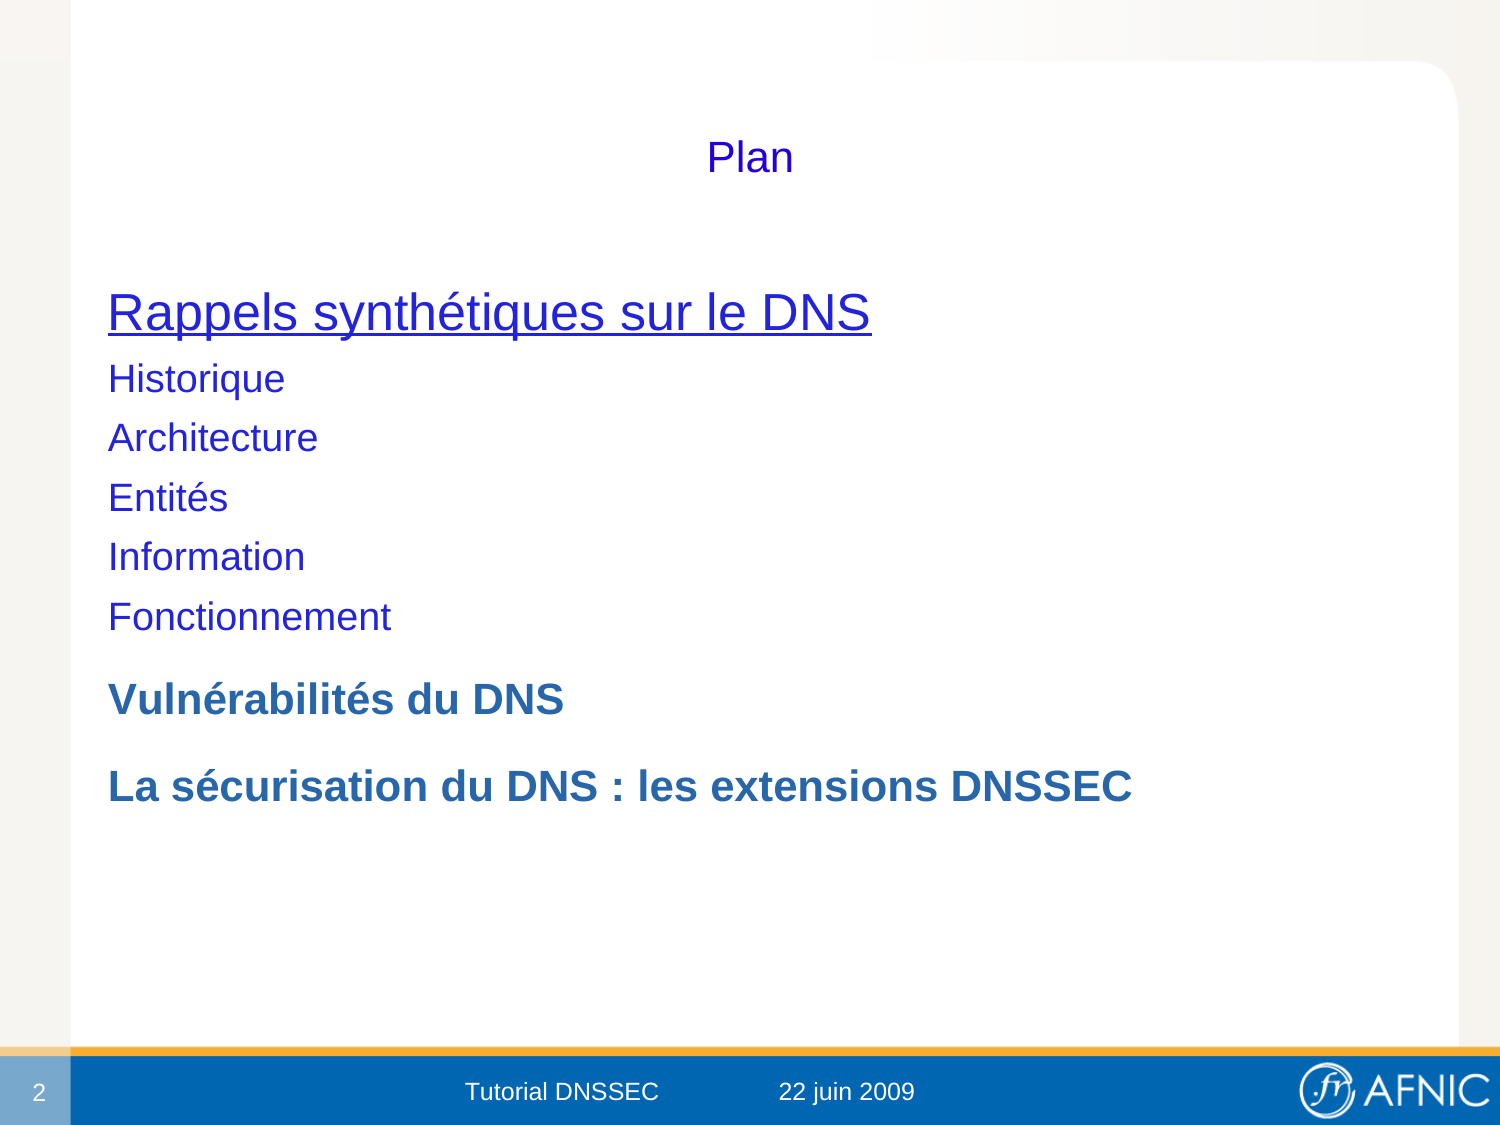

# Plan
Rappels synthétiques sur le DNS
Historique
Architecture
Entités
Information
Fonctionnement
Vulnérabilités du DNS
La sécurisation du DNS : les extensions DNSSEC